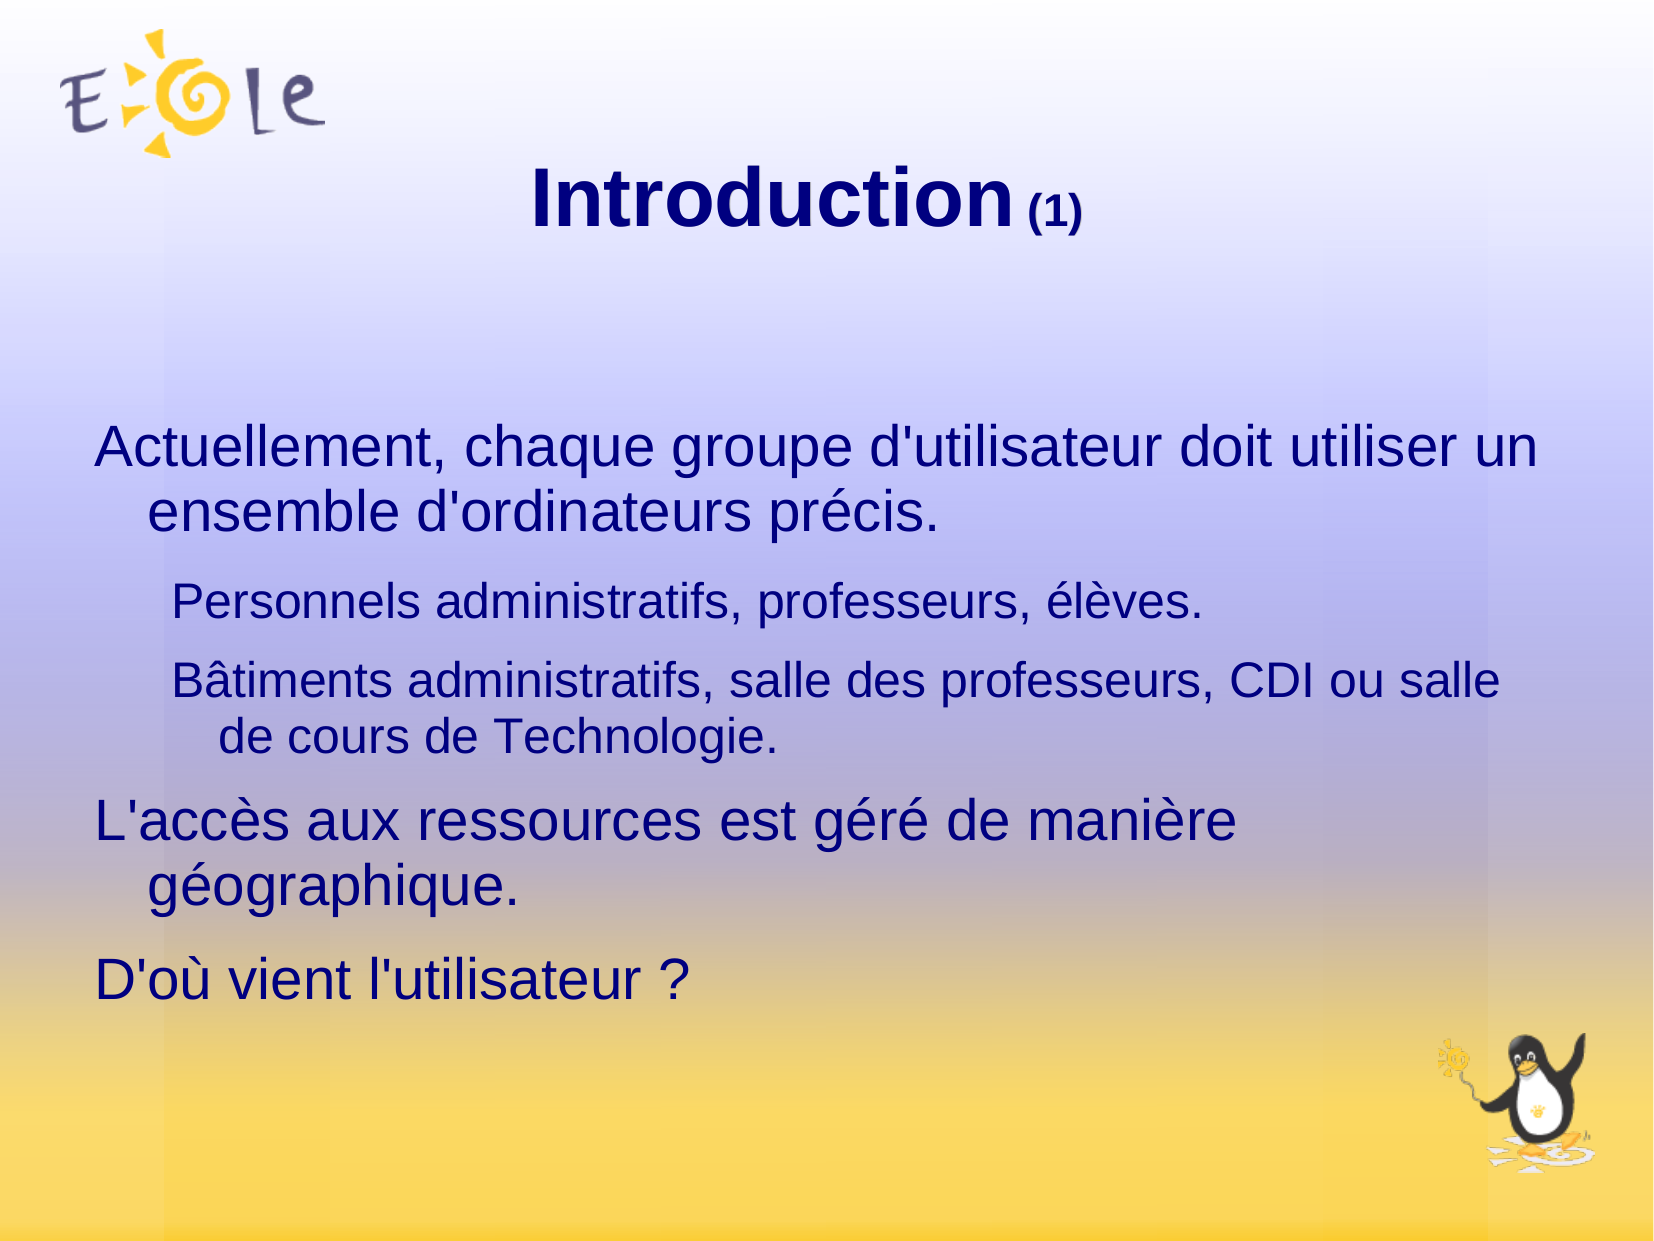

Introduction (1)
# Actuellement, chaque groupe d'utilisateur doit utiliser un ensemble d'ordinateurs précis.
Personnels administratifs, professeurs, élèves.
Bâtiments administratifs, salle des professeurs, CDI ou salle de cours de Technologie.
L'accès aux ressources est géré de manière géographique.
D'où vient l'utilisateur ?